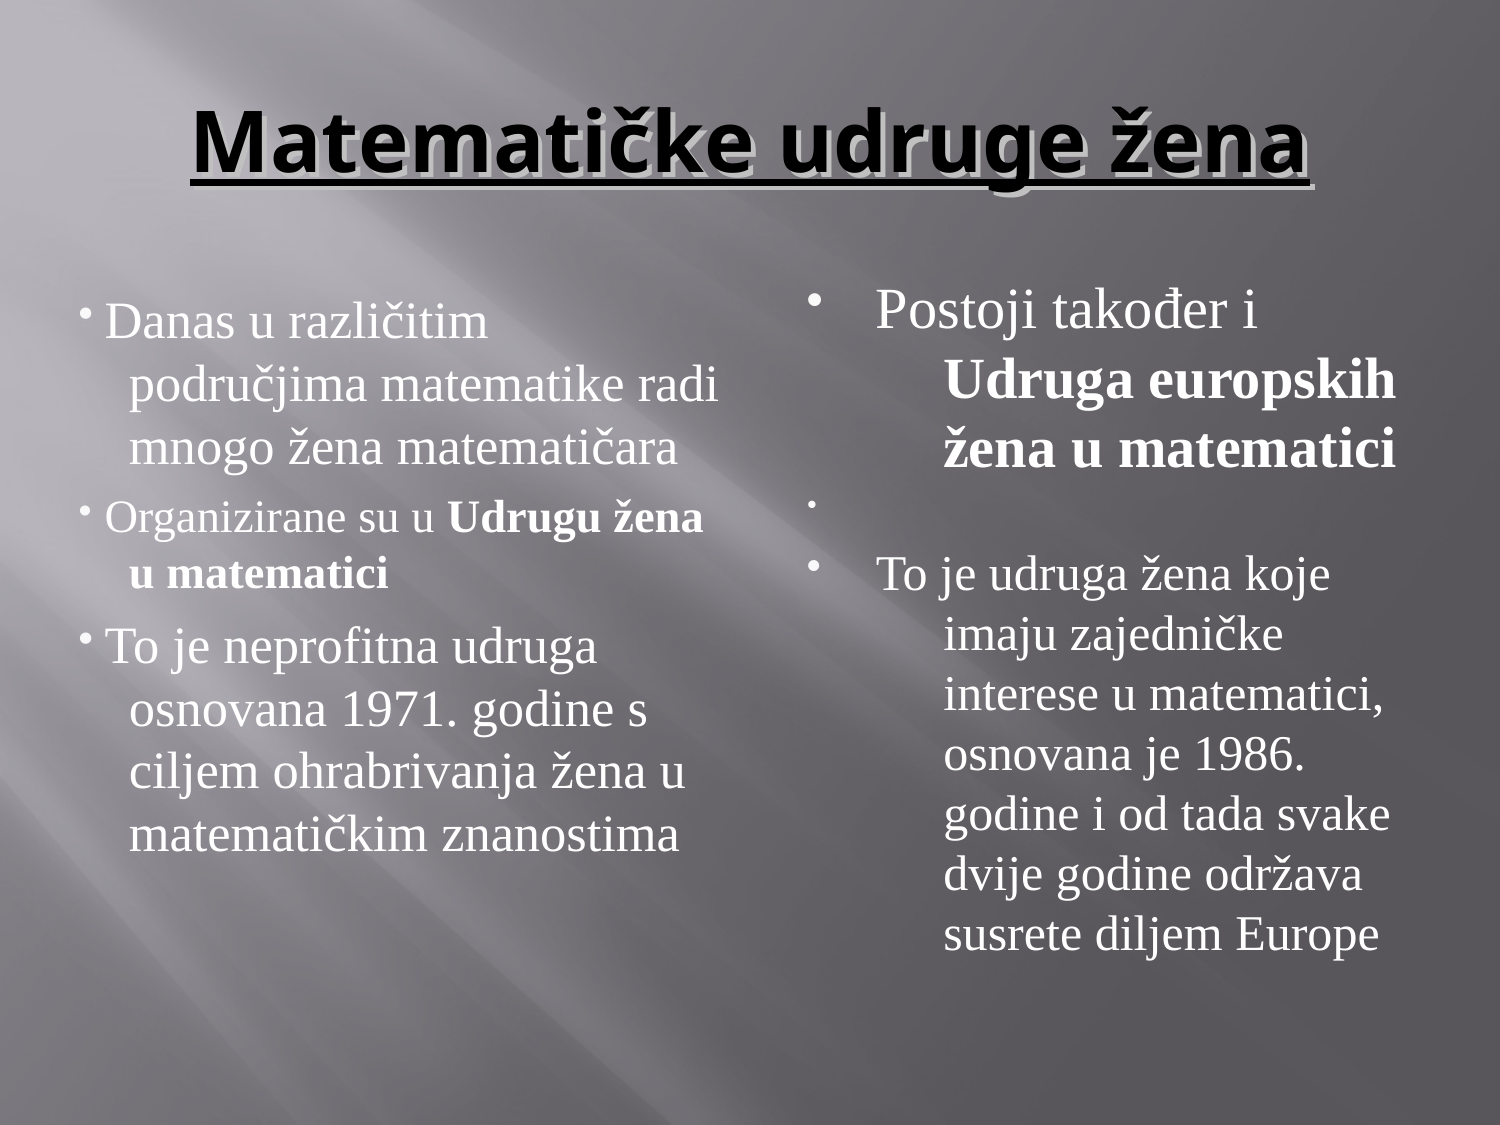

# Matematičke udruge žena
Postoji također i Udruga europskih žena u matematici
To je udruga žena koje imaju zajedničke interese u matematici, osnovana je 1986. godine i od tada svake dvije godine održava susrete diljem Europe
Danas u različitim područjima matematike radi mnogo žena matematičara
Organizirane su u Udrugu žena u matematici
To je neprofitna udruga osnovana 1971. godine s ciljem ohrabrivanja žena u matematičkim znanostima